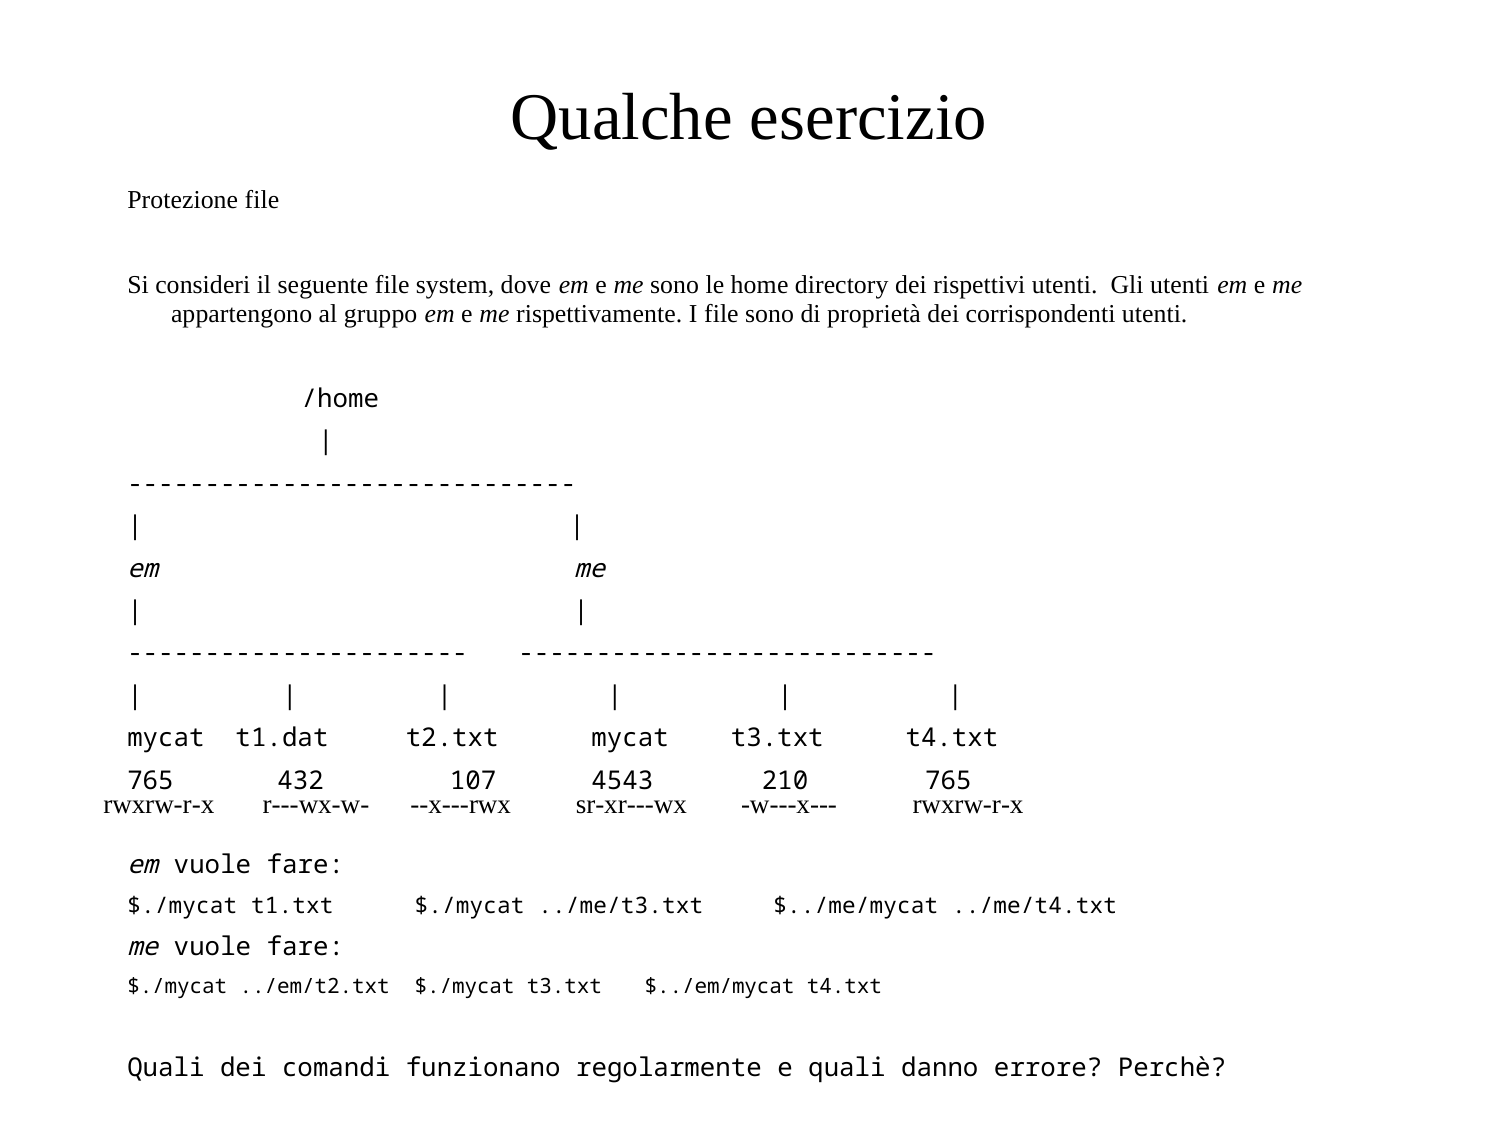

# Qualche esercizio
Protezione file
Si consideri il seguente file system, dove em e me sono le home directory dei rispettivi utenti. Gli utenti em e me appartengono al gruppo em e me rispettivamente. I file sono di proprietà dei corrispondenti utenti.
 	 		 /home
 					 |
-----------------------------
|						 			 |
em		 	 	me
|			 |
----------------------	 ---------------------------
| | | | | |
mycat t1.dat t2.txt	 mycat t3.txt	 t4.txt
765	 432	 107	 4543 210	 765
em vuole fare:
$./mycat t1.txt			 			$./mycat ../me/t3.txt	 $../me/mycat ../me/t4.txt
me vuole fare:
$./mycat ../em/t2.txt	$./mycat t3.txt	$../em/mycat t4.txt
Quali dei comandi funzionano regolarmente e quali danno errore? Perchè?
rwxrw-r-x
r---wx-w-
--x---rwx
sr-xr---wx
-w---x---
rwxrw-r-x